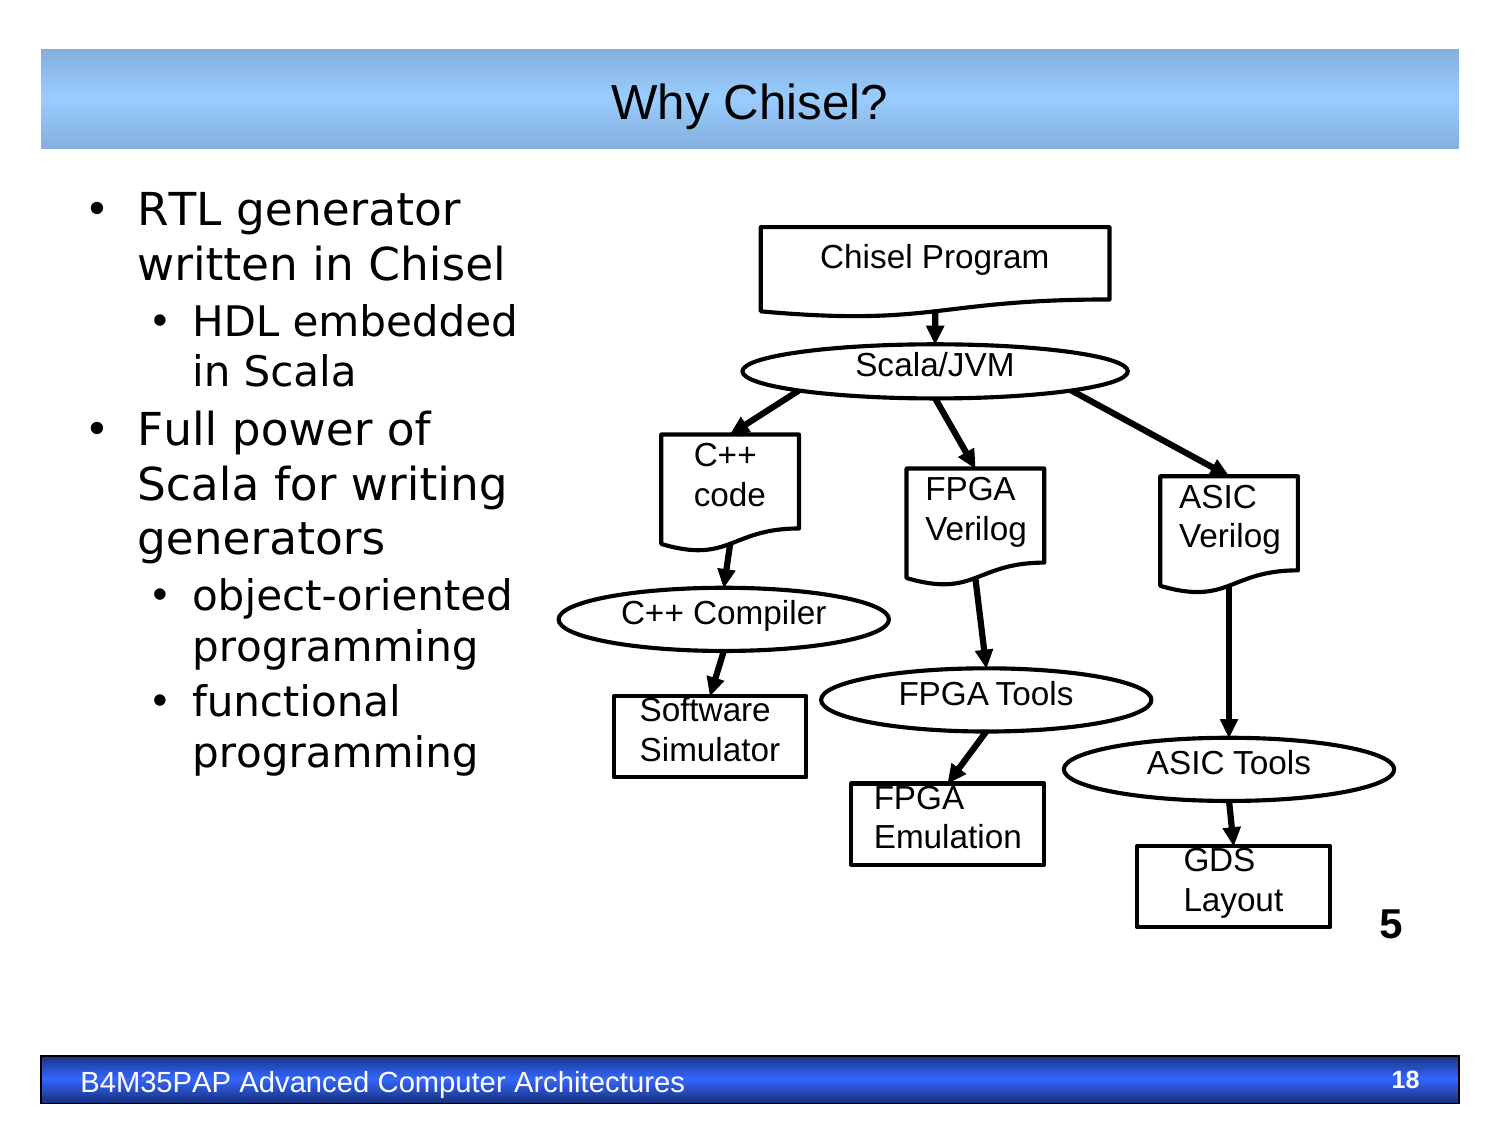

# Why Chisel?
RTL generator written in Chisel
HDL embedded in Scala
Full power of Scala for writing generators
object-oriented programming
functional programming
Chisel Program
Scala/JVM
C++
FPGA
code
ASIC
Verilog
Verilog
C++ Compiler
FPGA Tools
Software
Simulator
ASIC Tools
FPGA
Emulation
GDS
Layout
5